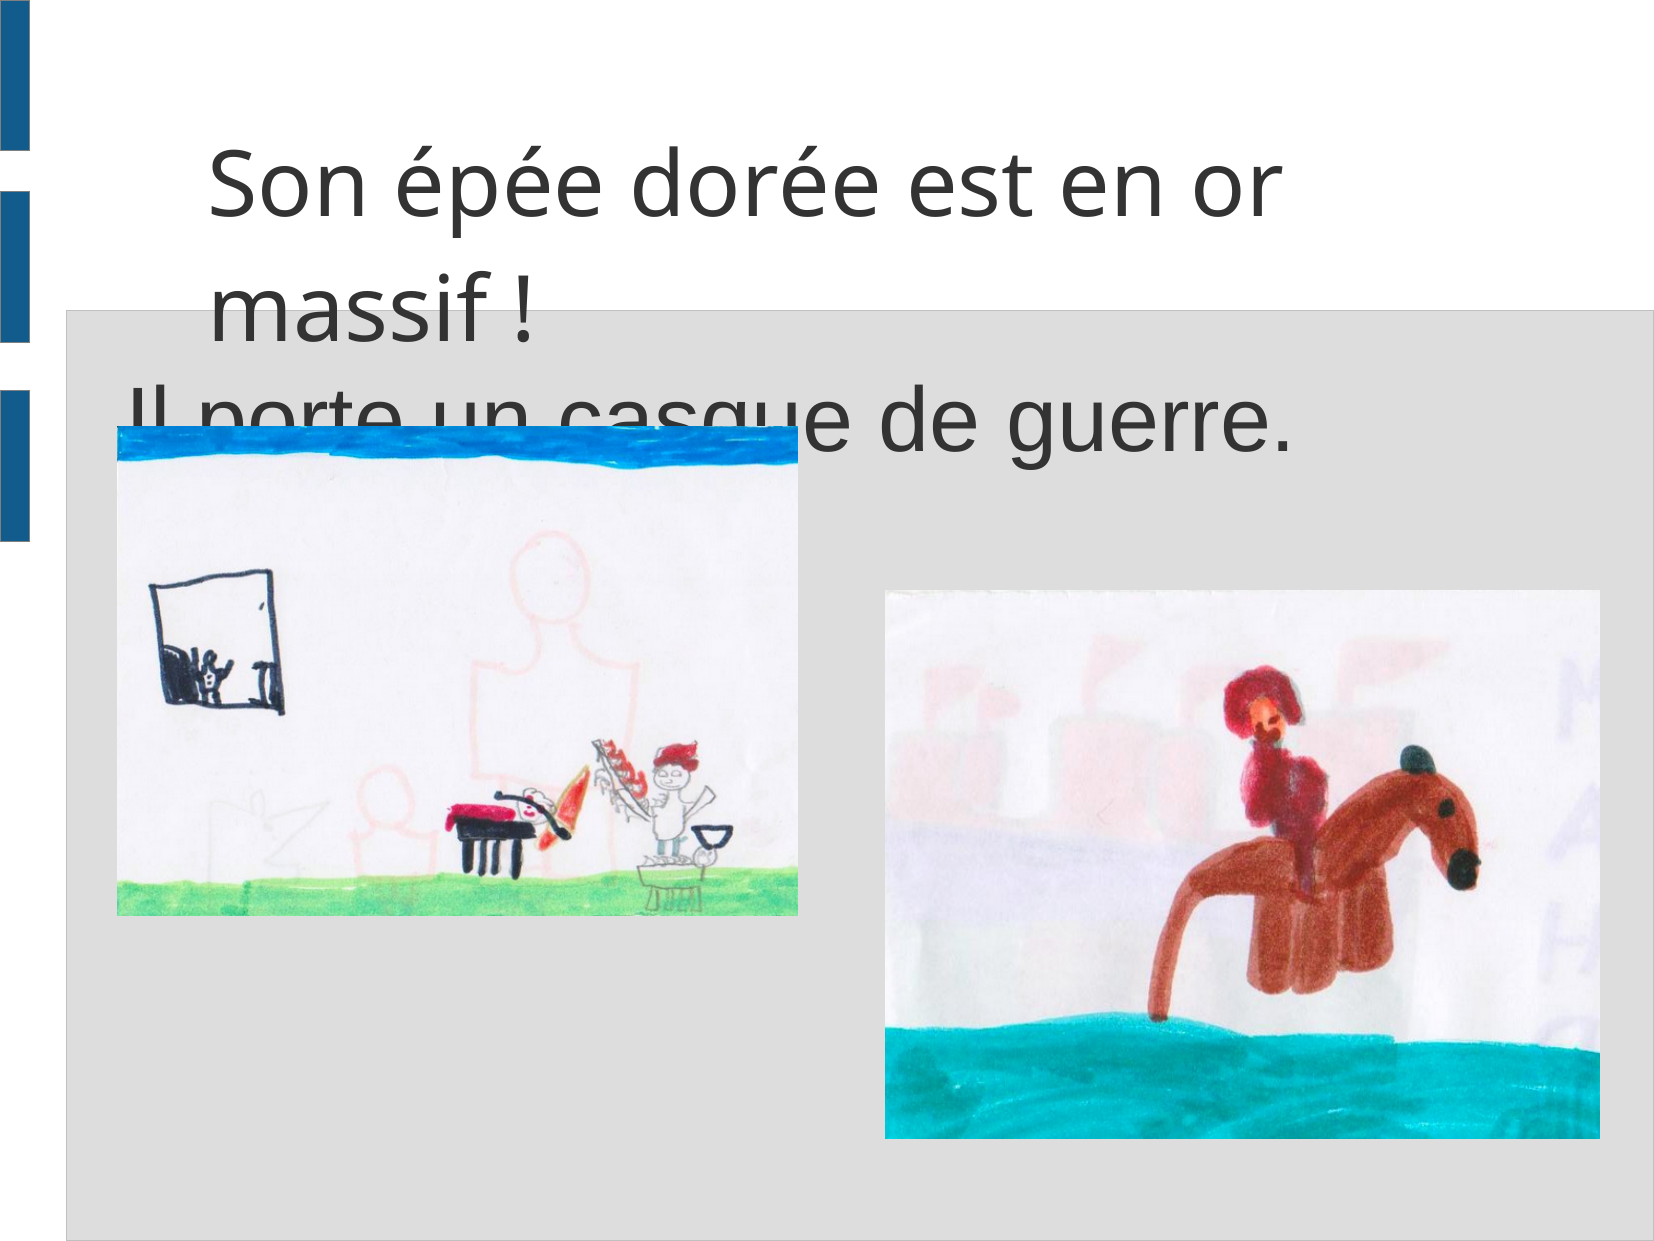

#
Son épée dorée est en or massif !
Il porte un casque de guerre.